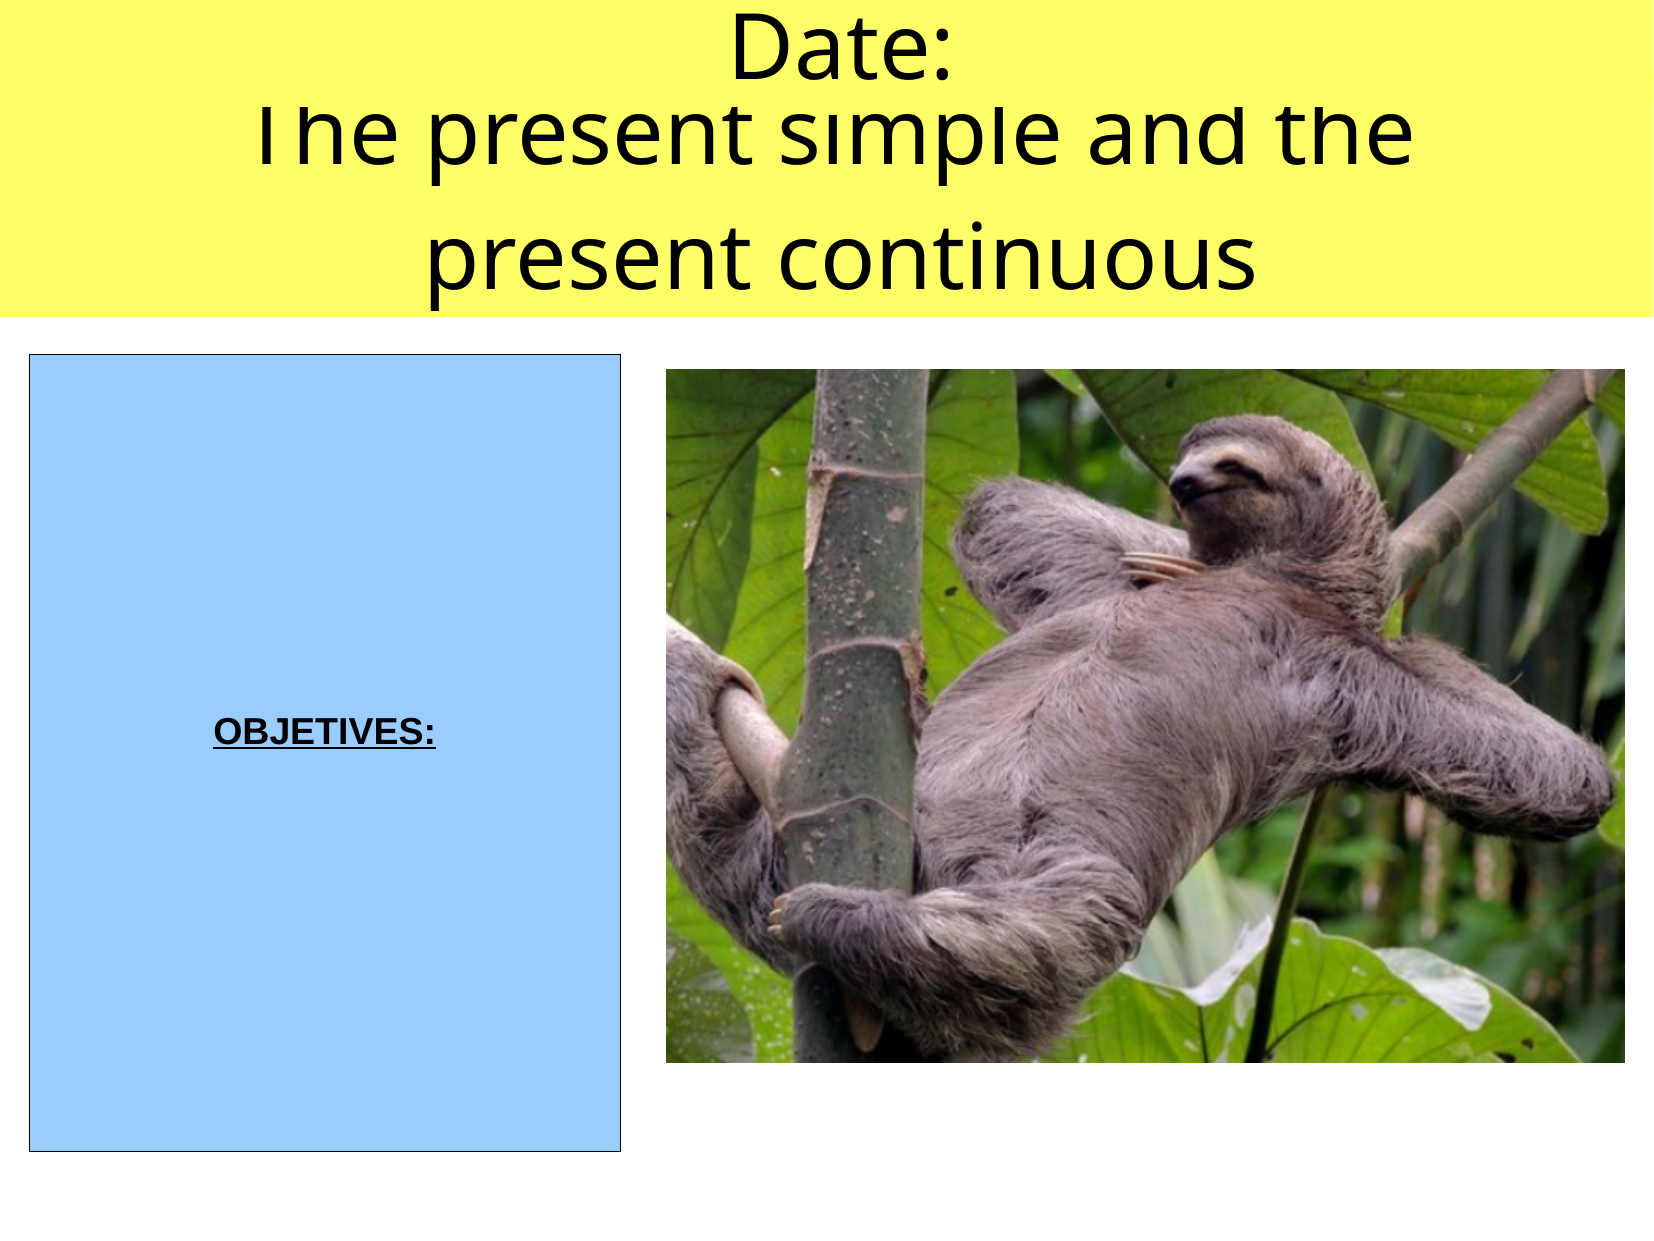

Date:
# The present simple and the present continuous
OBJETIVES: